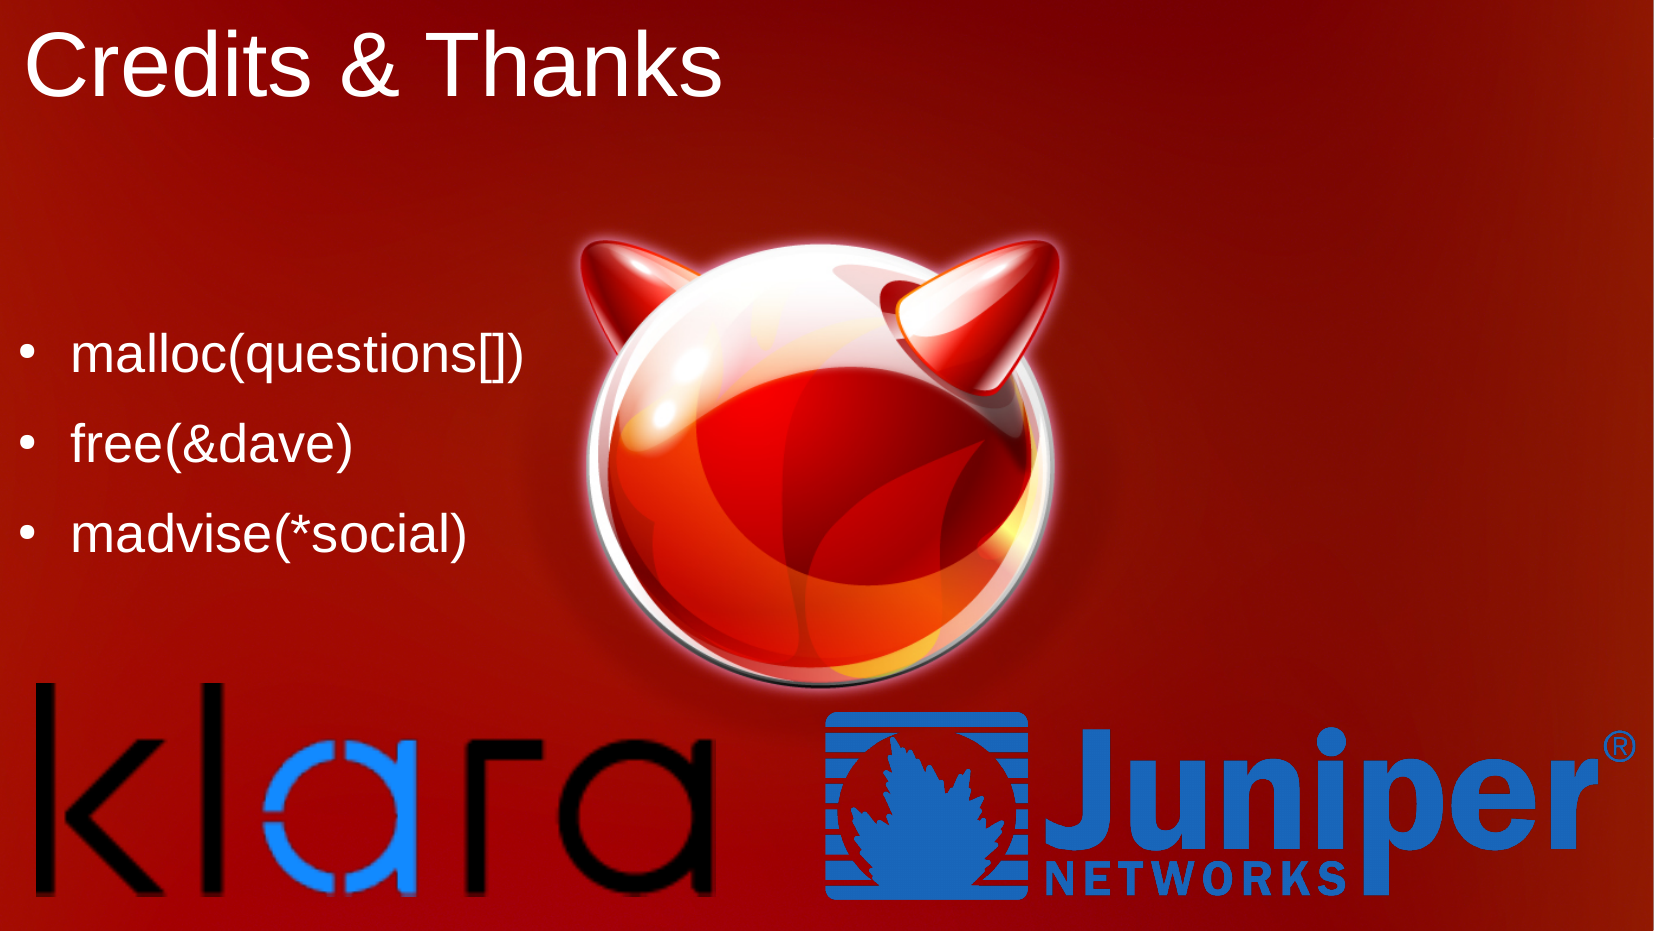

# Credits & Thanks
malloc(questions[])
free(&dave)
madvise(*social)
40